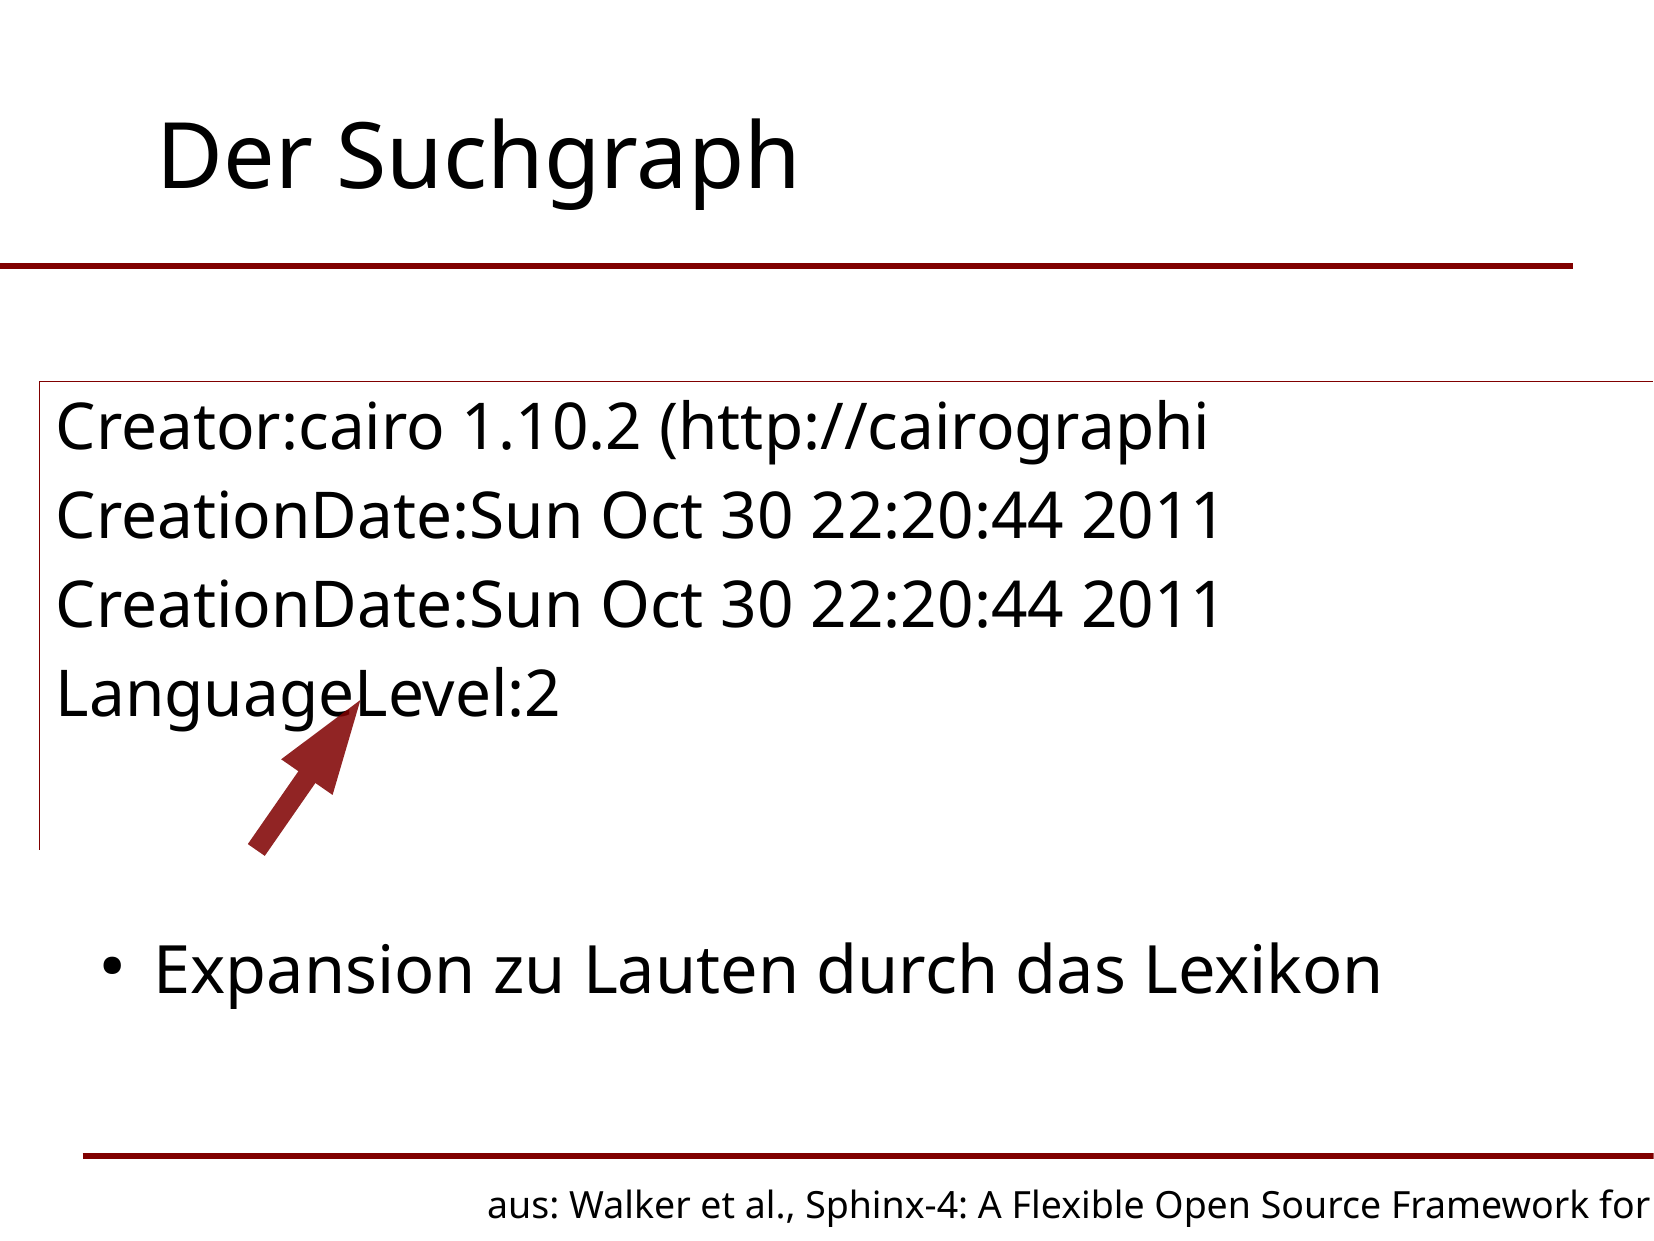

# Der Suchgraph
Expansion zu Lauten durch das Lexikon
aus: Walker et al., Sphinx-4: A Flexible Open Source Framework for SR, 2004.